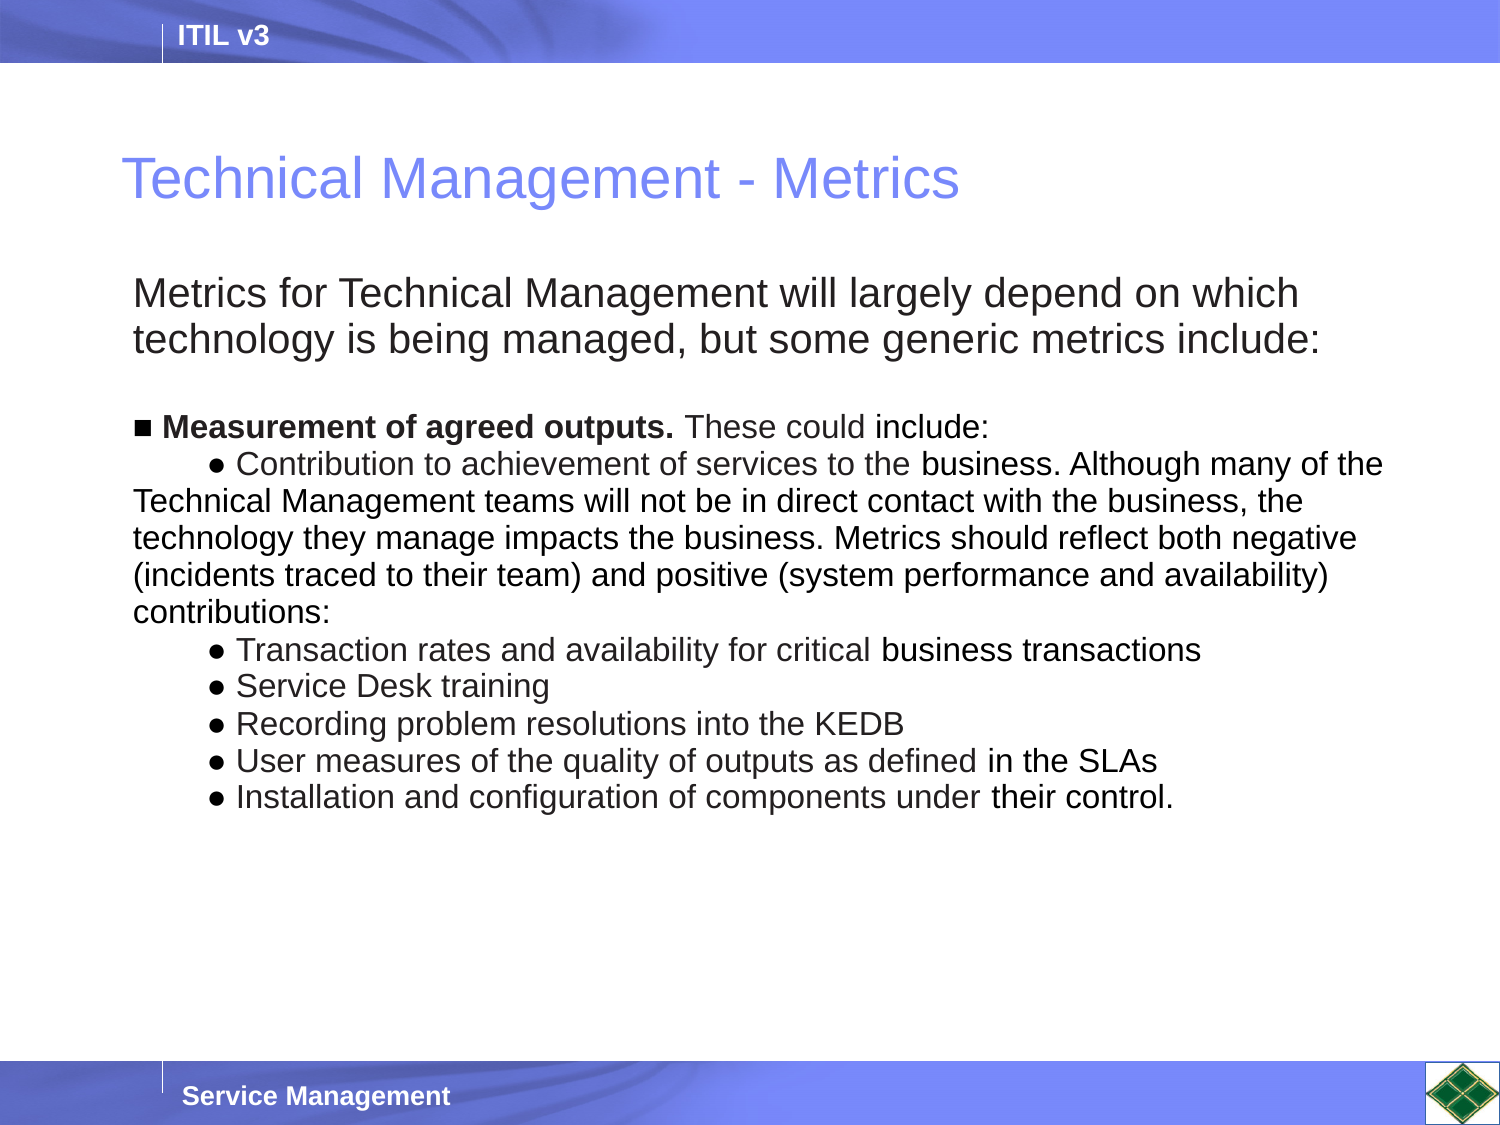

Technical Management - Metrics
Metrics for Technical Management will largely depend on which technology is being managed, but some generic metrics include:
■ Measurement of agreed outputs. These could include:
	● Contribution to achievement of services to the business. Although many of the Technical Management teams will not be in direct contact with the business, the technology they manage impacts the business. Metrics should reflect both negative (incidents traced to their team) and positive (system performance and availability) contributions:
	● Transaction rates and availability for critical business transactions
	● Service Desk training
	● Recording problem resolutions into the KEDB
	● User measures of the quality of outputs as defined in the SLAs
	● Installation and configuration of components under their control.